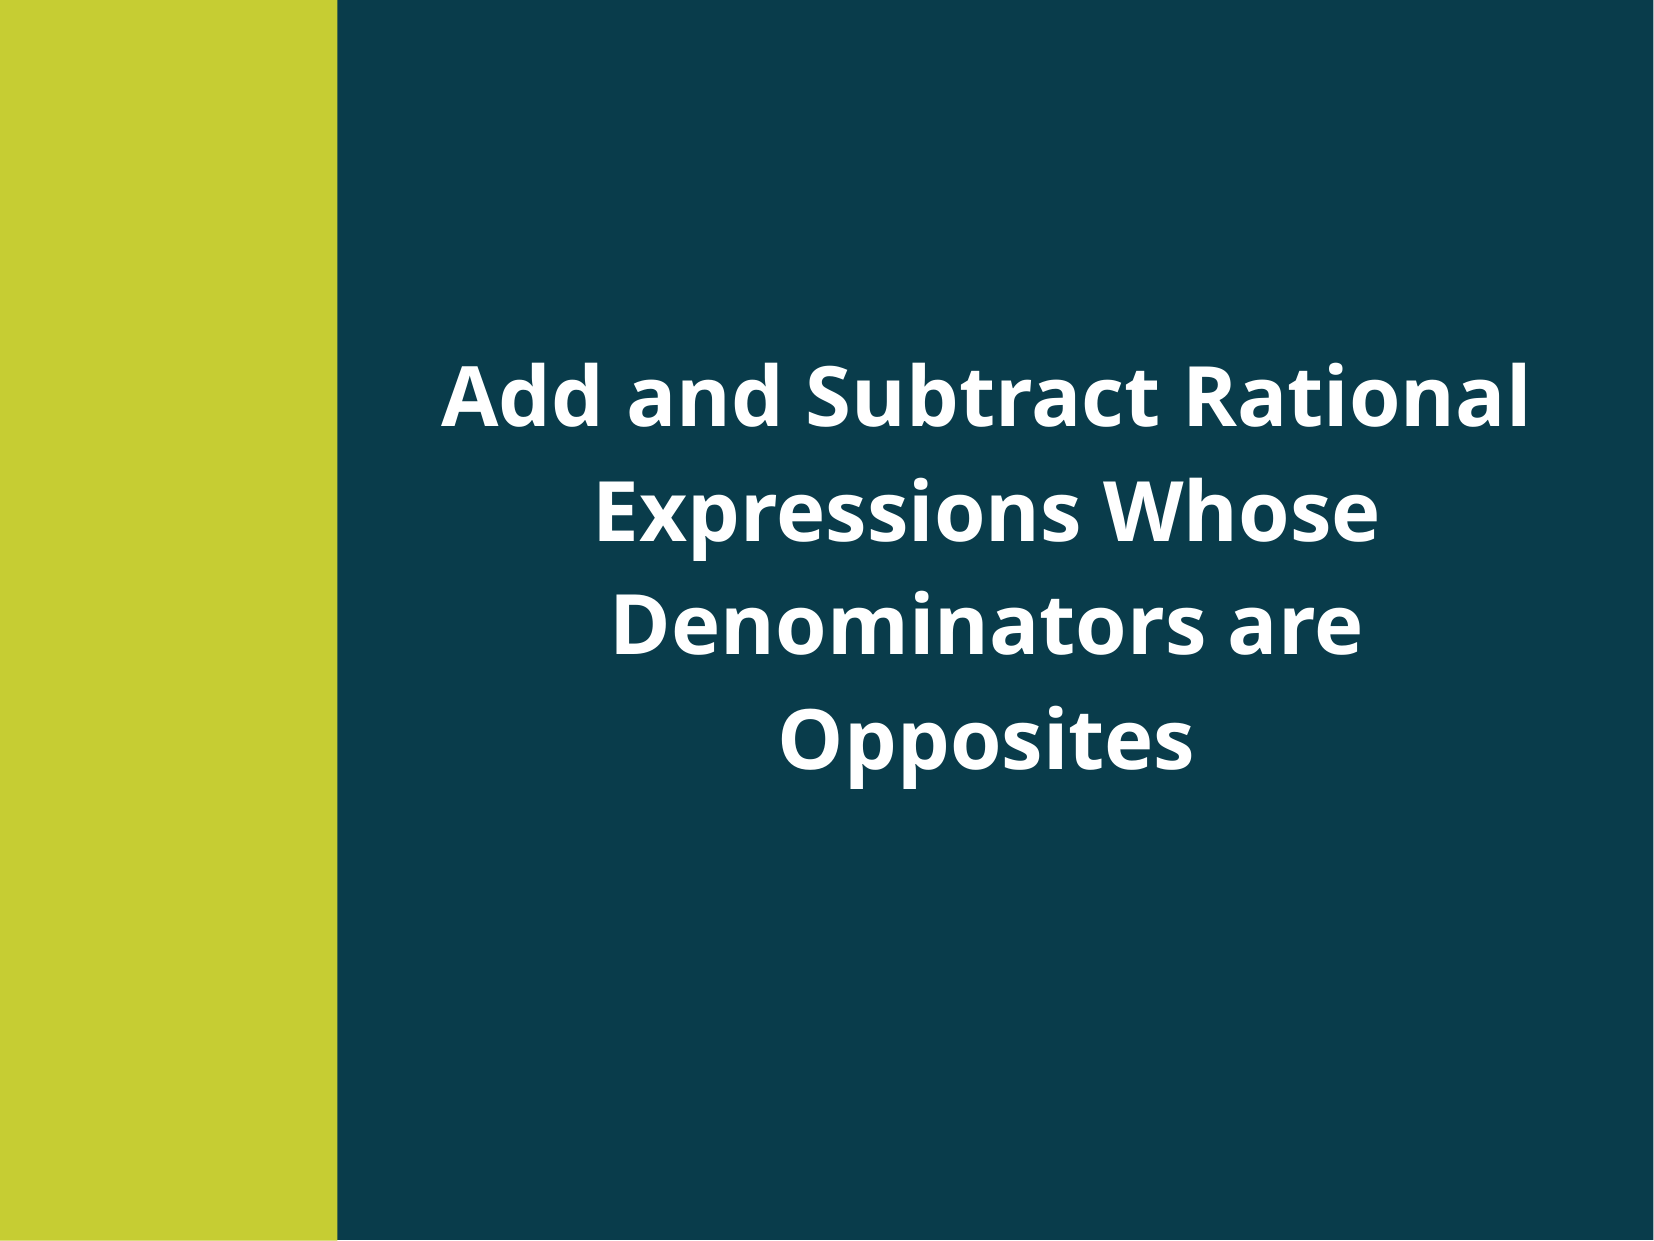

# Add and Subtract Rational Expressions Whose Denominators are Opposites